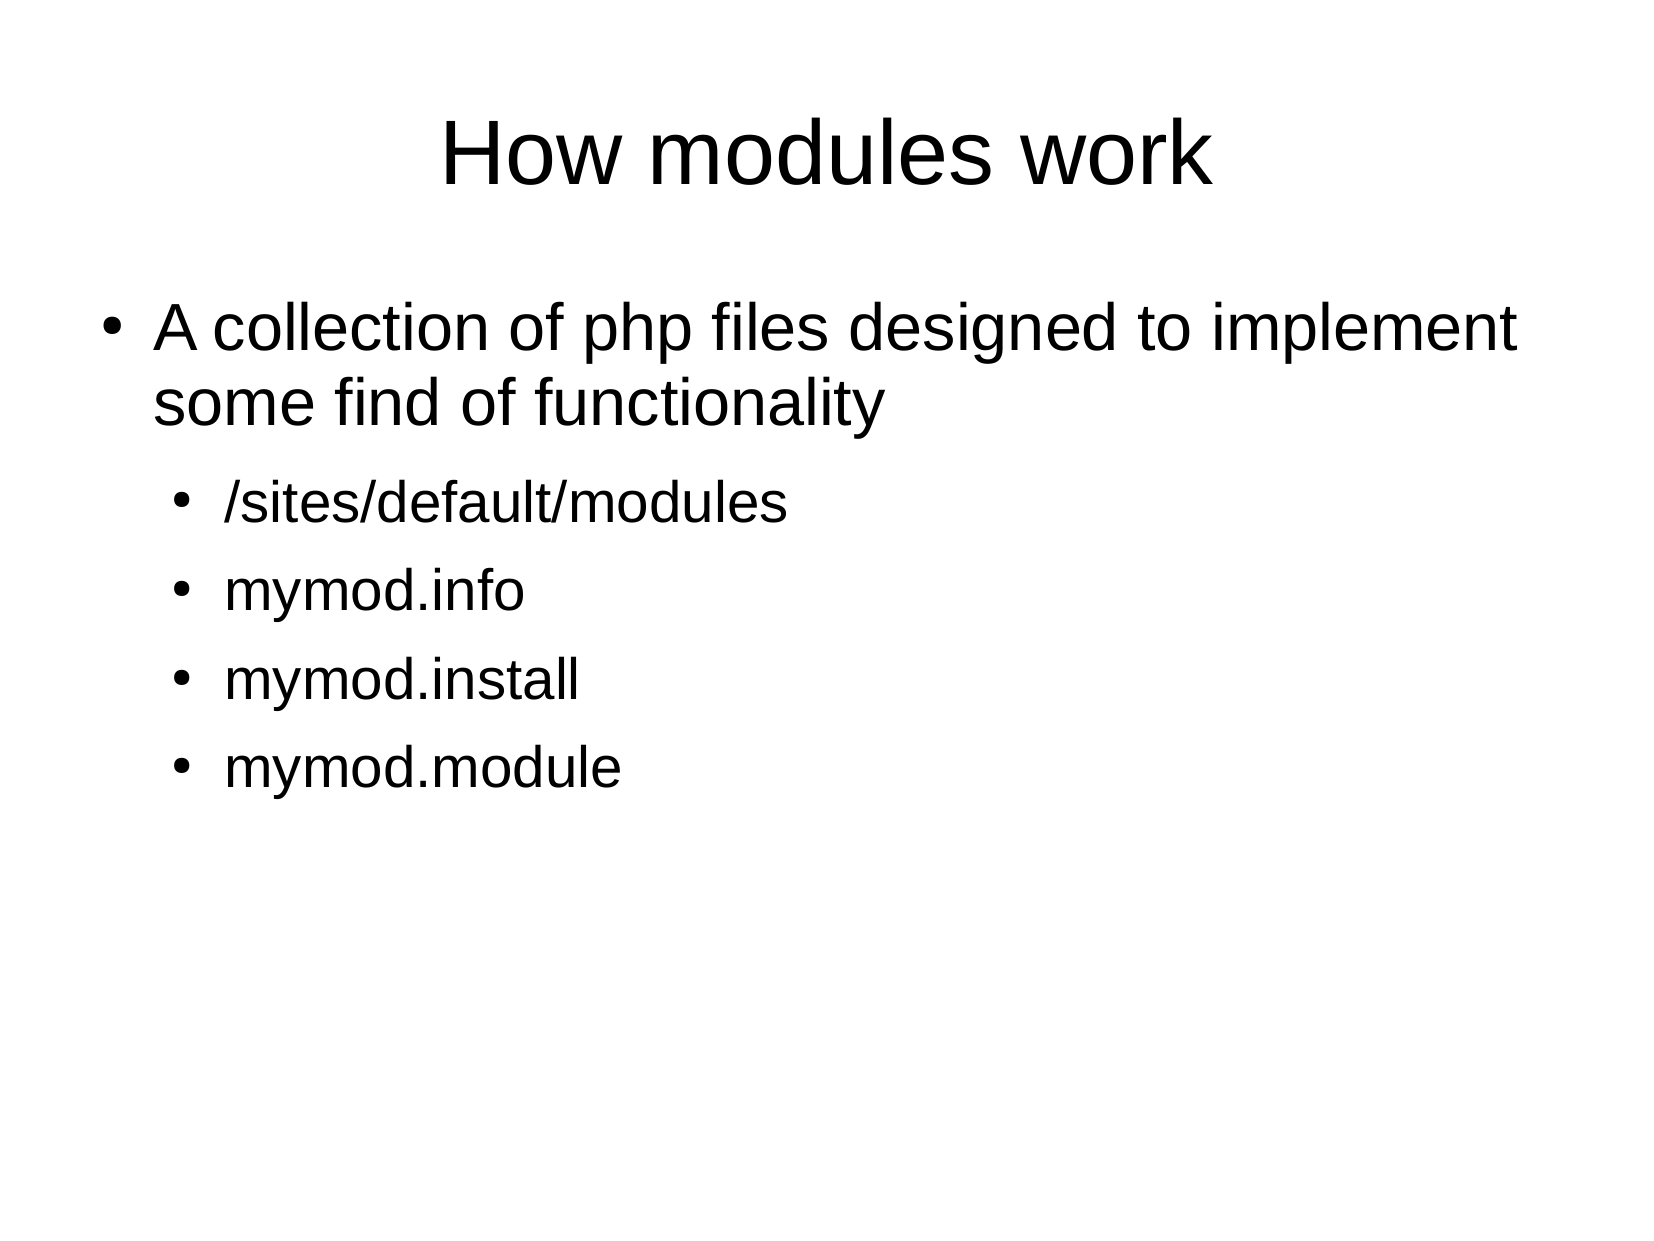

# How modules work
A collection of php files designed to implement some find of functionality
/sites/default/modules
mymod.info
mymod.install
mymod.module